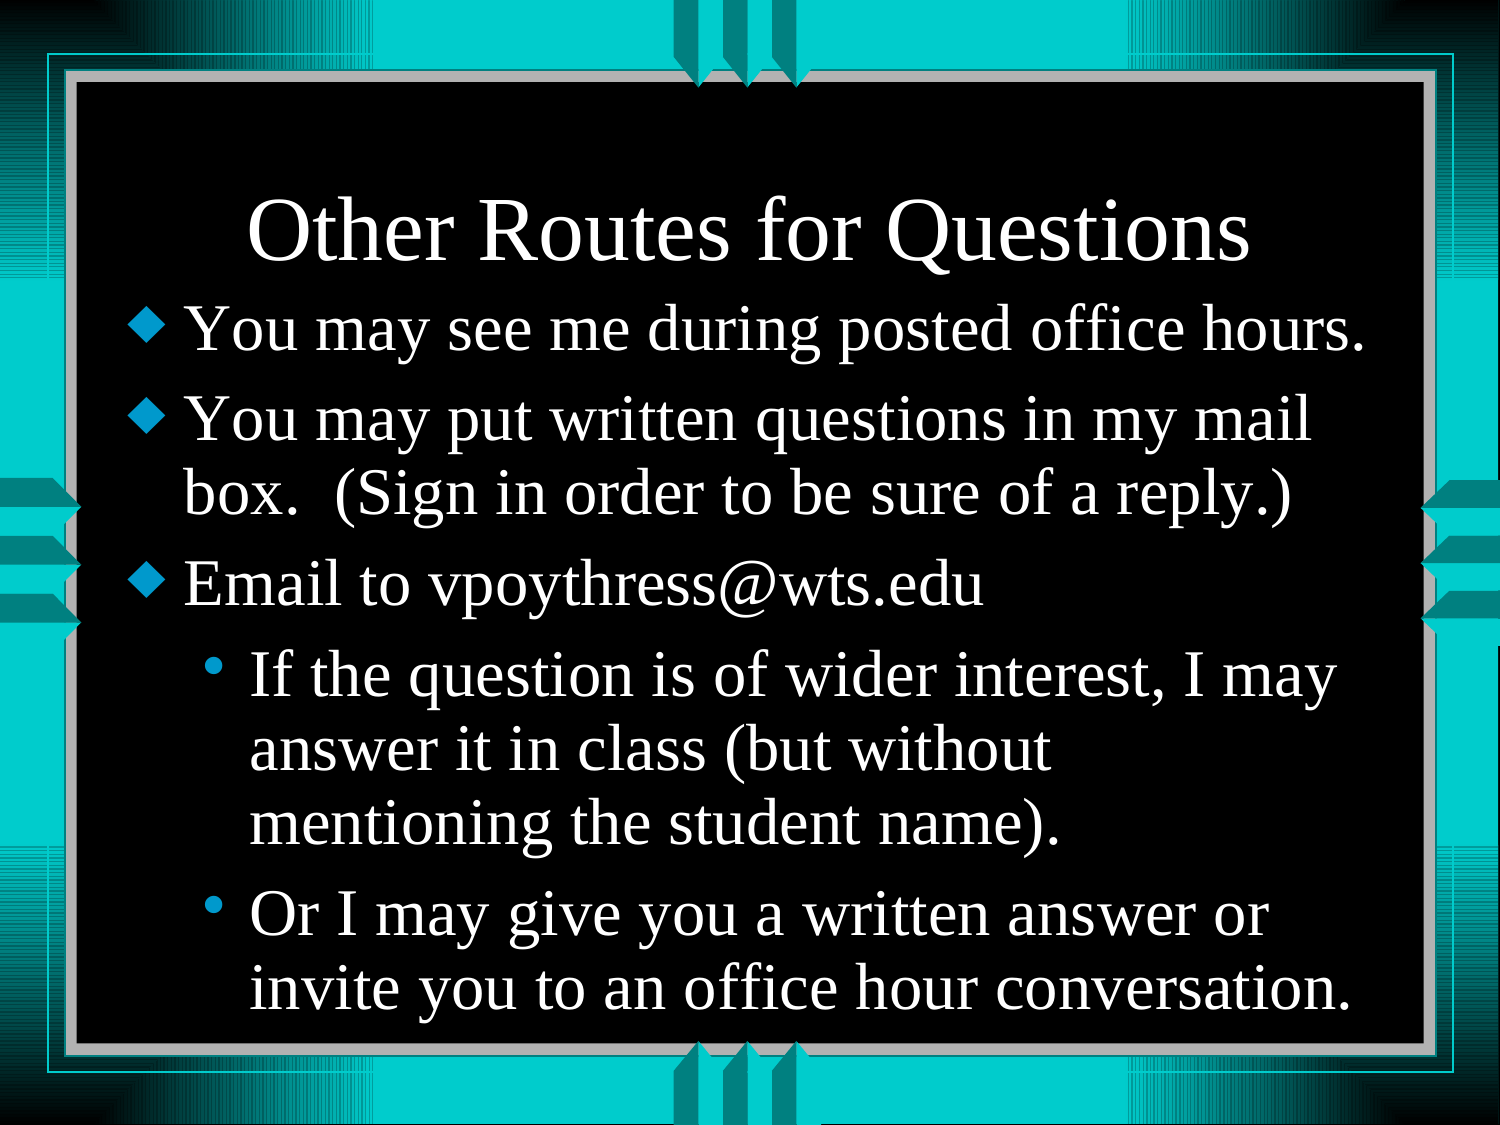

# Other Routes for Questions
You may see me during posted office hours.
You may put written questions in my mail box. (Sign in order to be sure of a reply.)
Email to vpoythress@wts.edu
If the question is of wider interest, I may answer it in class (but without mentioning the student name).
Or I may give you a written answer or invite you to an office hour conversation.